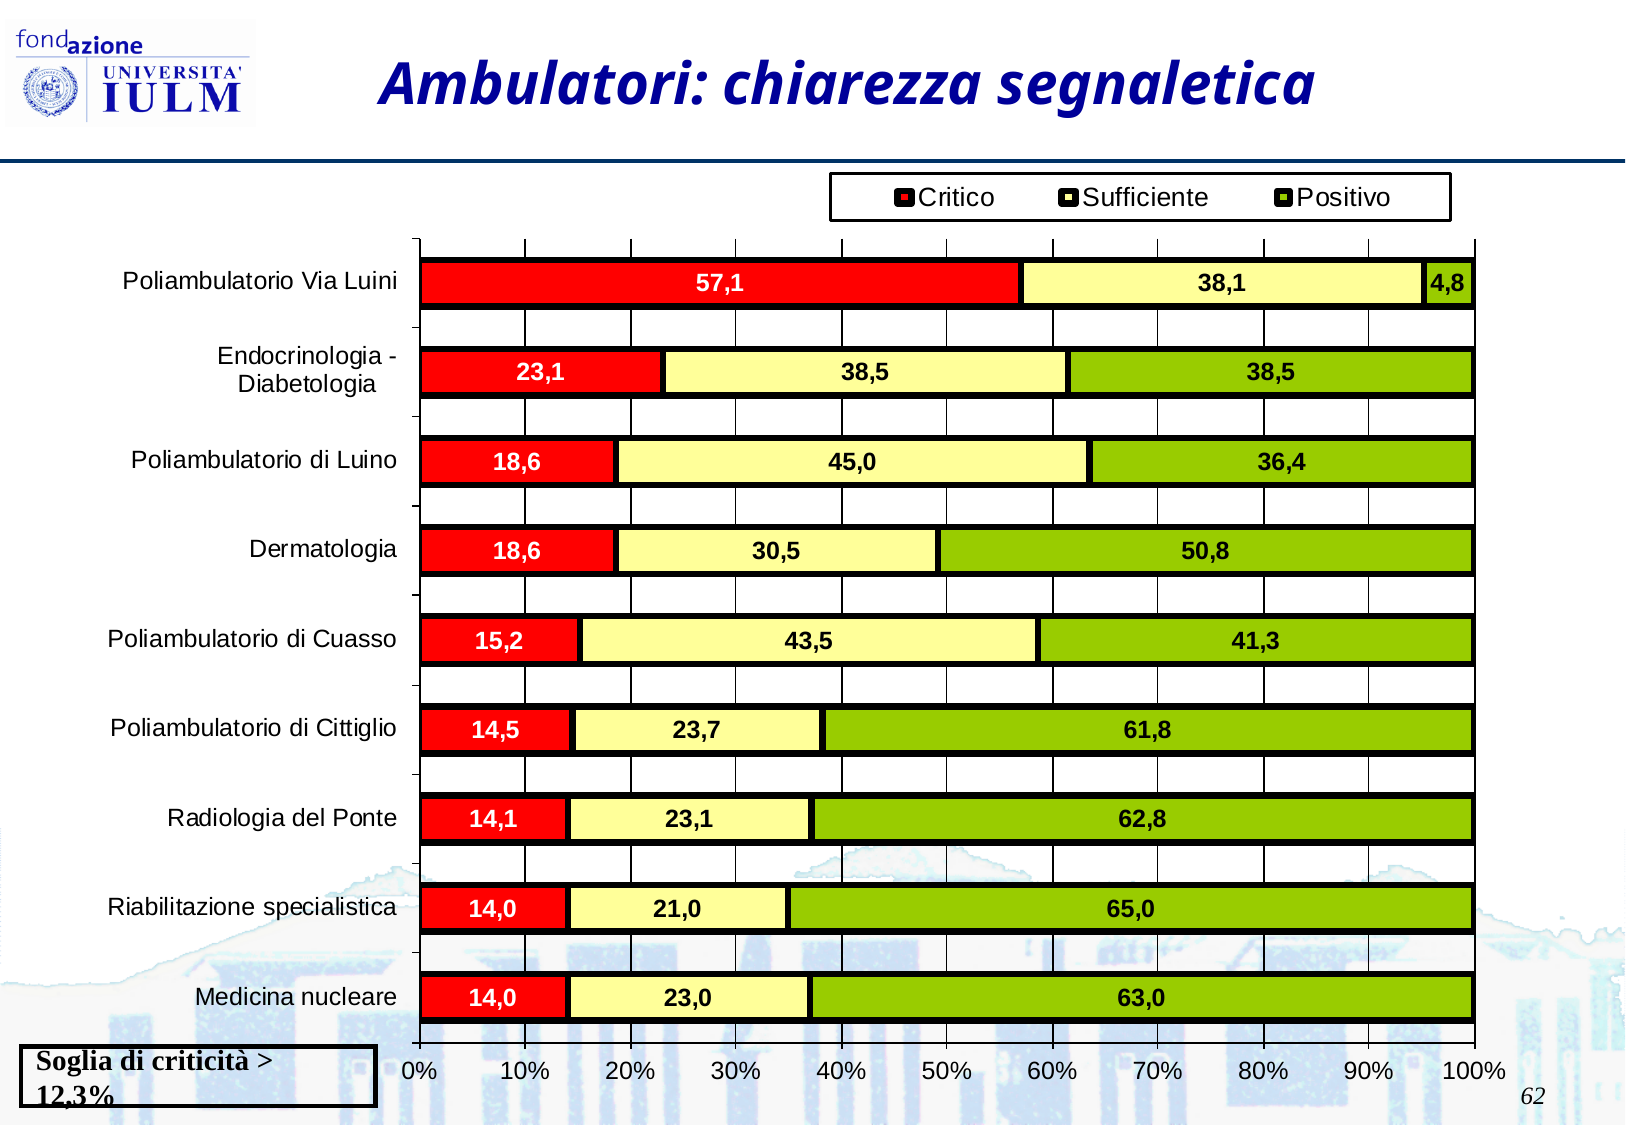

Ambulatori: chiarezza segnaletica
Soglia di criticità > 12,3%